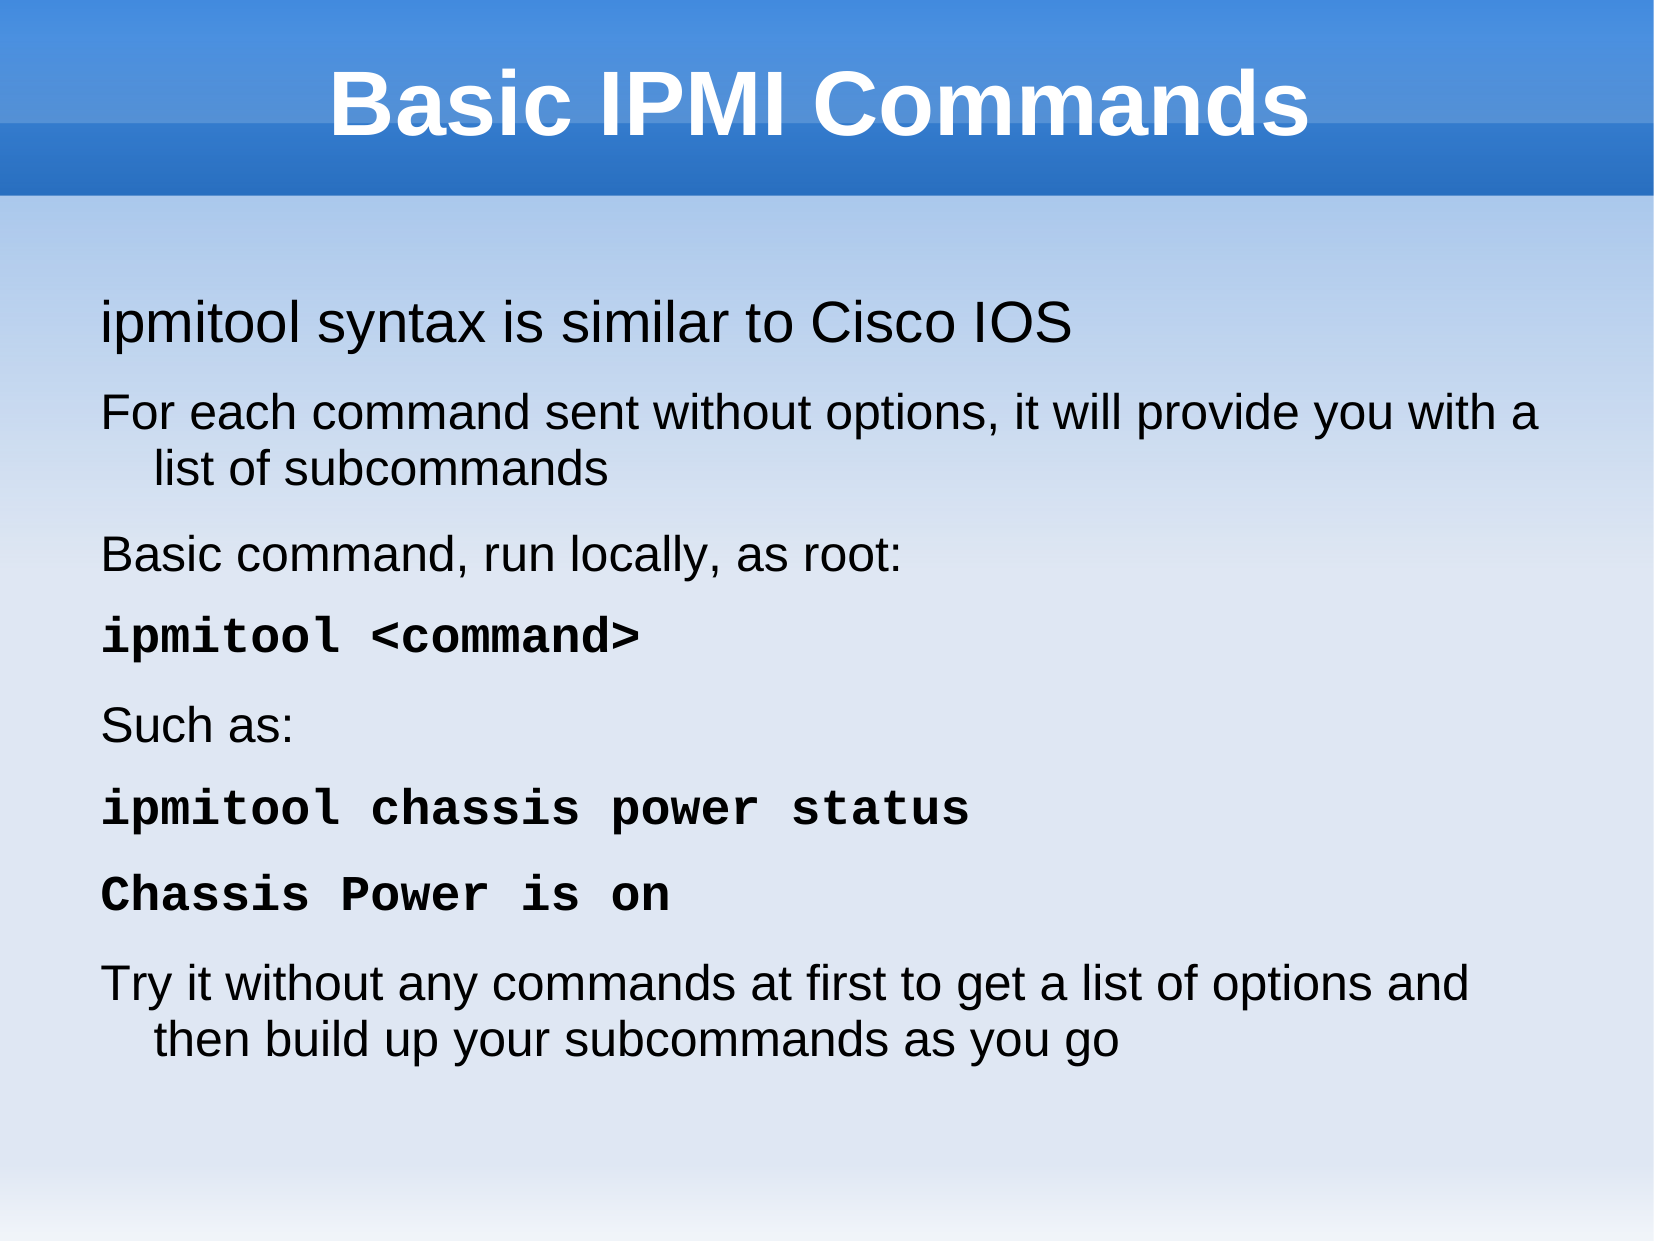

# Basic IPMI Commands
ipmitool syntax is similar to Cisco IOS
For each command sent without options, it will provide you with a list of subcommands
Basic command, run locally, as root:
ipmitool <command>
Such as:
ipmitool chassis power status
Chassis Power is on
Try it without any commands at first to get a list of options and then build up your subcommands as you go